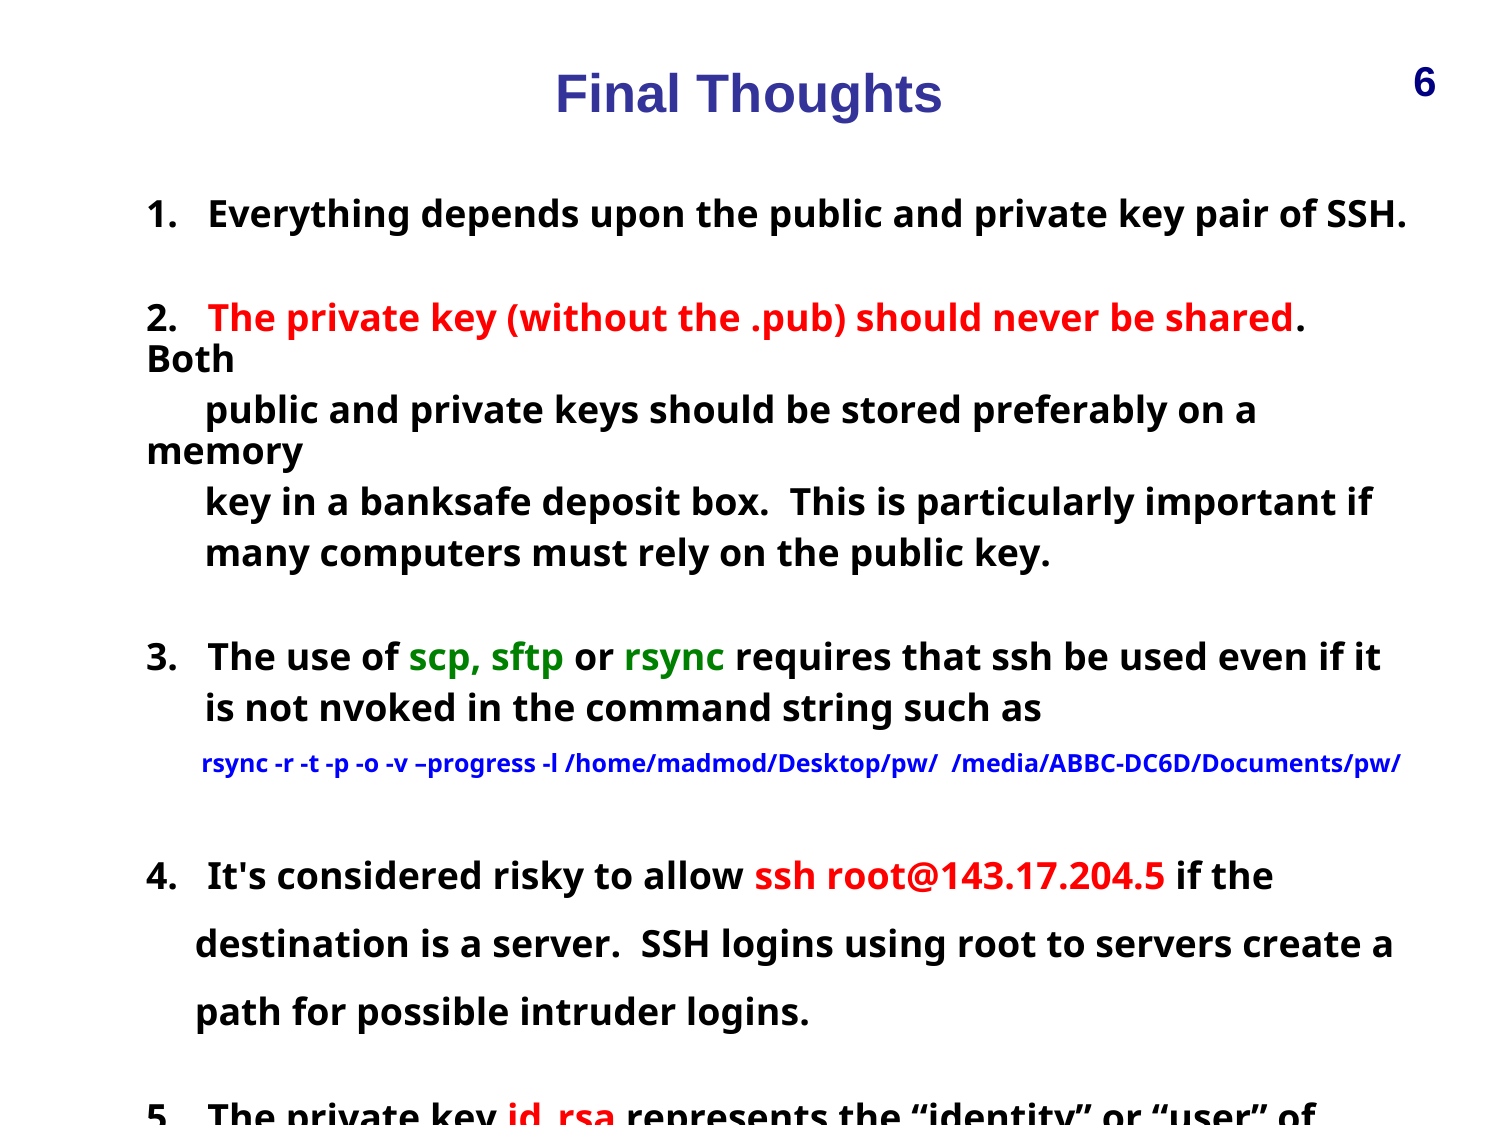

# Final Thoughts
6
1. Everything depends upon the public and private key pair of SSH.
2. The private key (without the .pub) should never be shared. Both
 public and private keys should be stored preferably on a memory
 key in a banksafe deposit box. This is particularly important if
 many computers must rely on the public key.
3. The use of scp, sftp or rsync requires that ssh be used even if it
 is not nvoked in the command string such as
 rsync -r -t -p -o -v –progress -l /home/madmod/Desktop/pw/ /media/ABBC-DC6D/Documents/pw/
4. It's considered risky to allow ssh root@143.17.204.5 if the
 destination is a server. SSH logins using root to servers create a
 path for possible intruder logins.
5. The private key id_rsa represents the “identity” or “user” of single
 computer which is at a base or primary level of absolute trust.